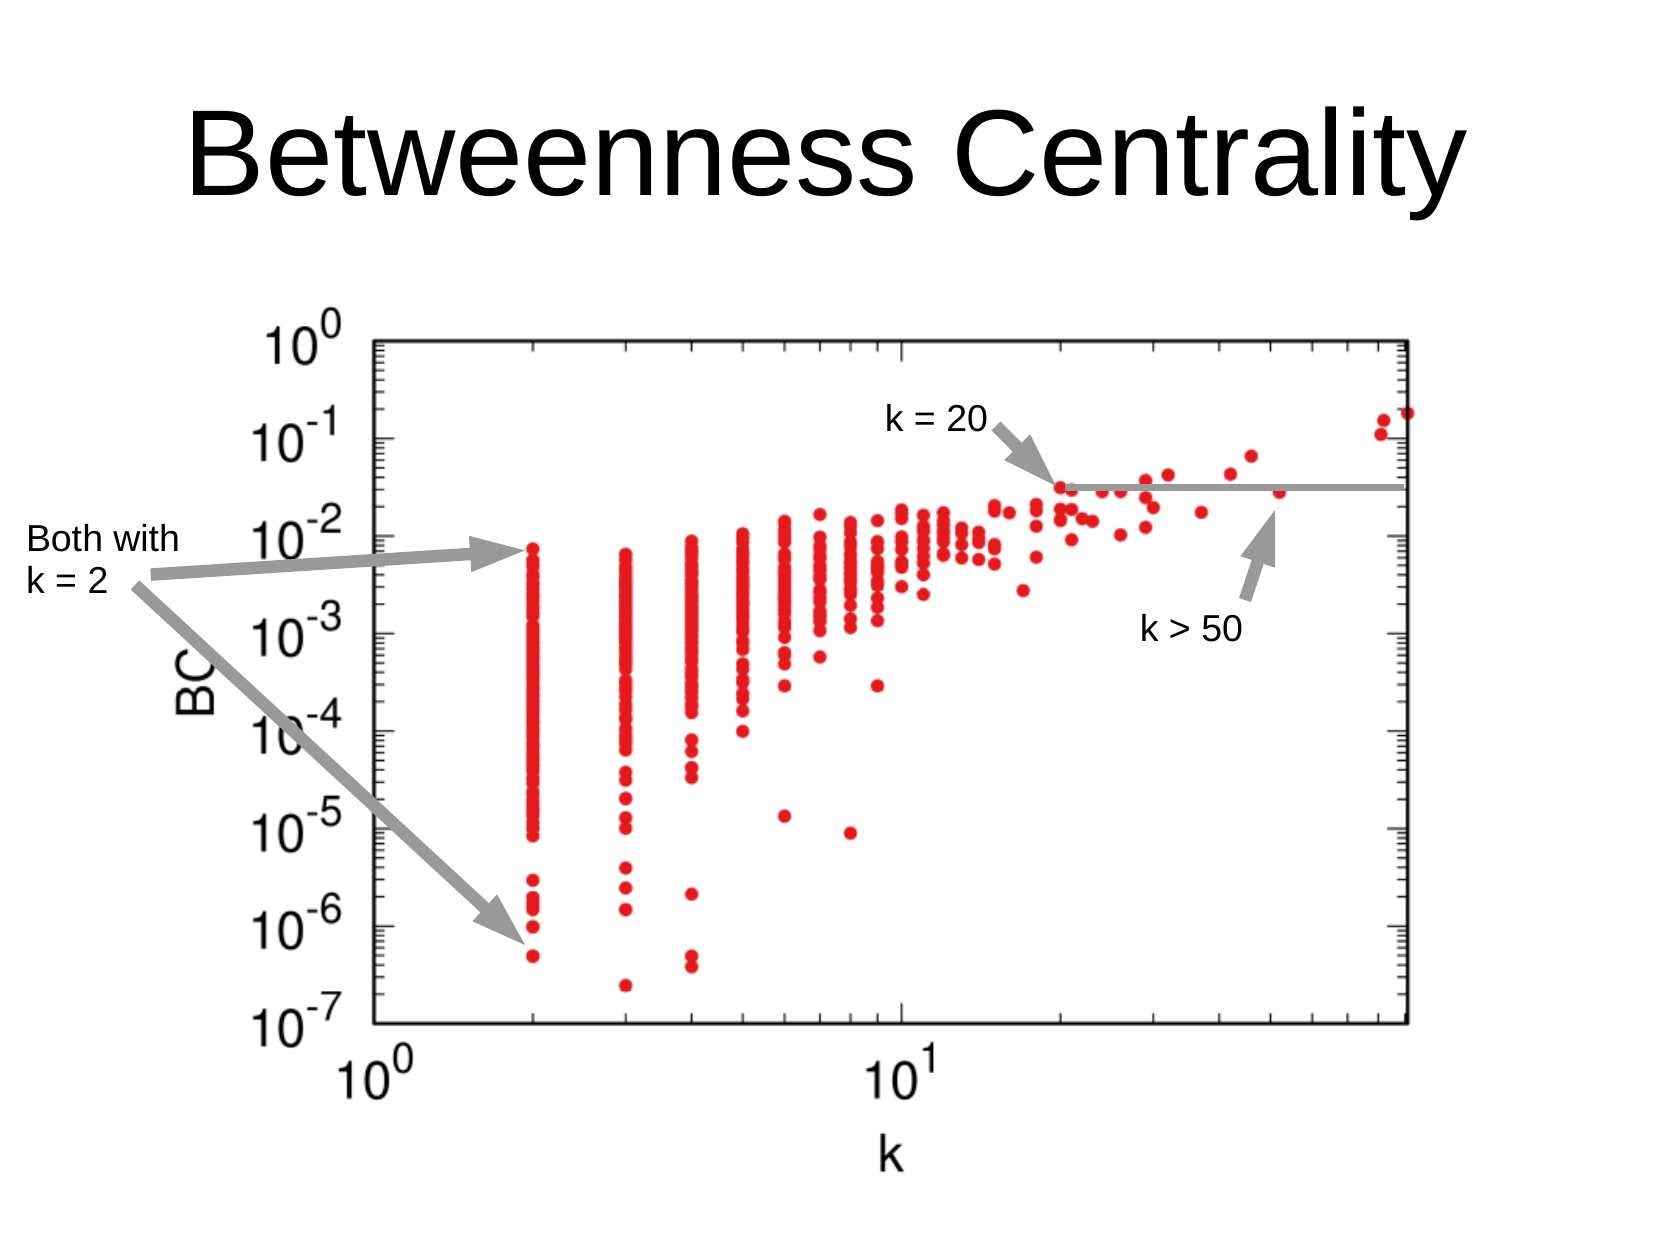

# Betweenness Centrality
k = 20
Both with
k = 2
k > 50